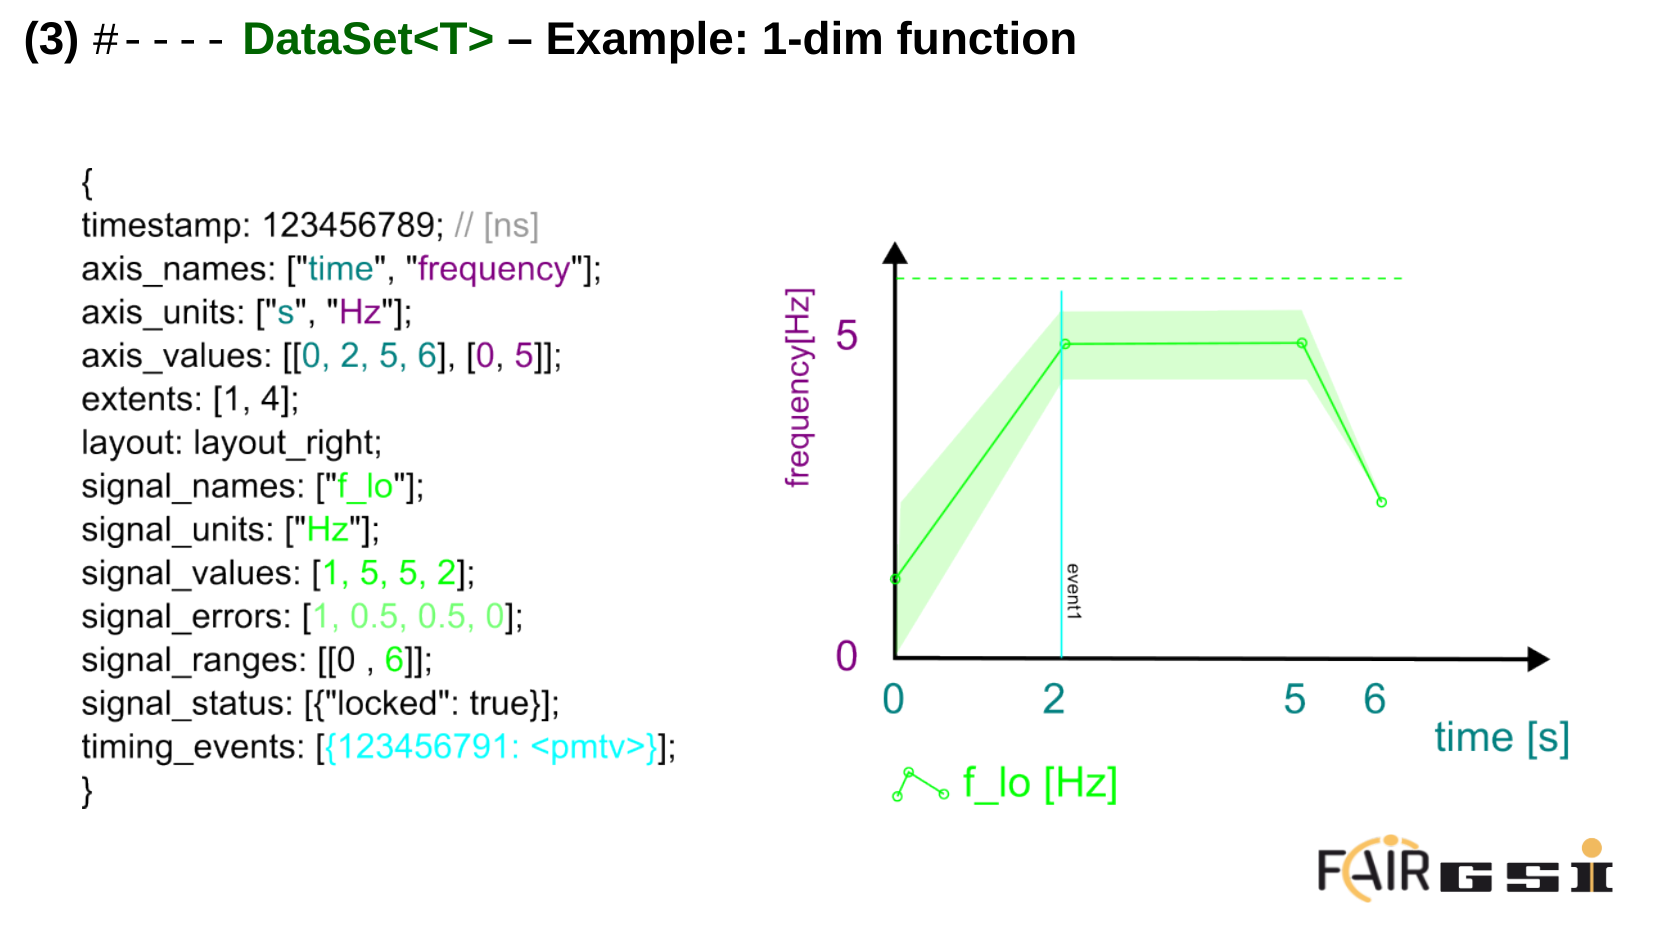

# (3) #---- DataSet<T> – Example: 1-dim function